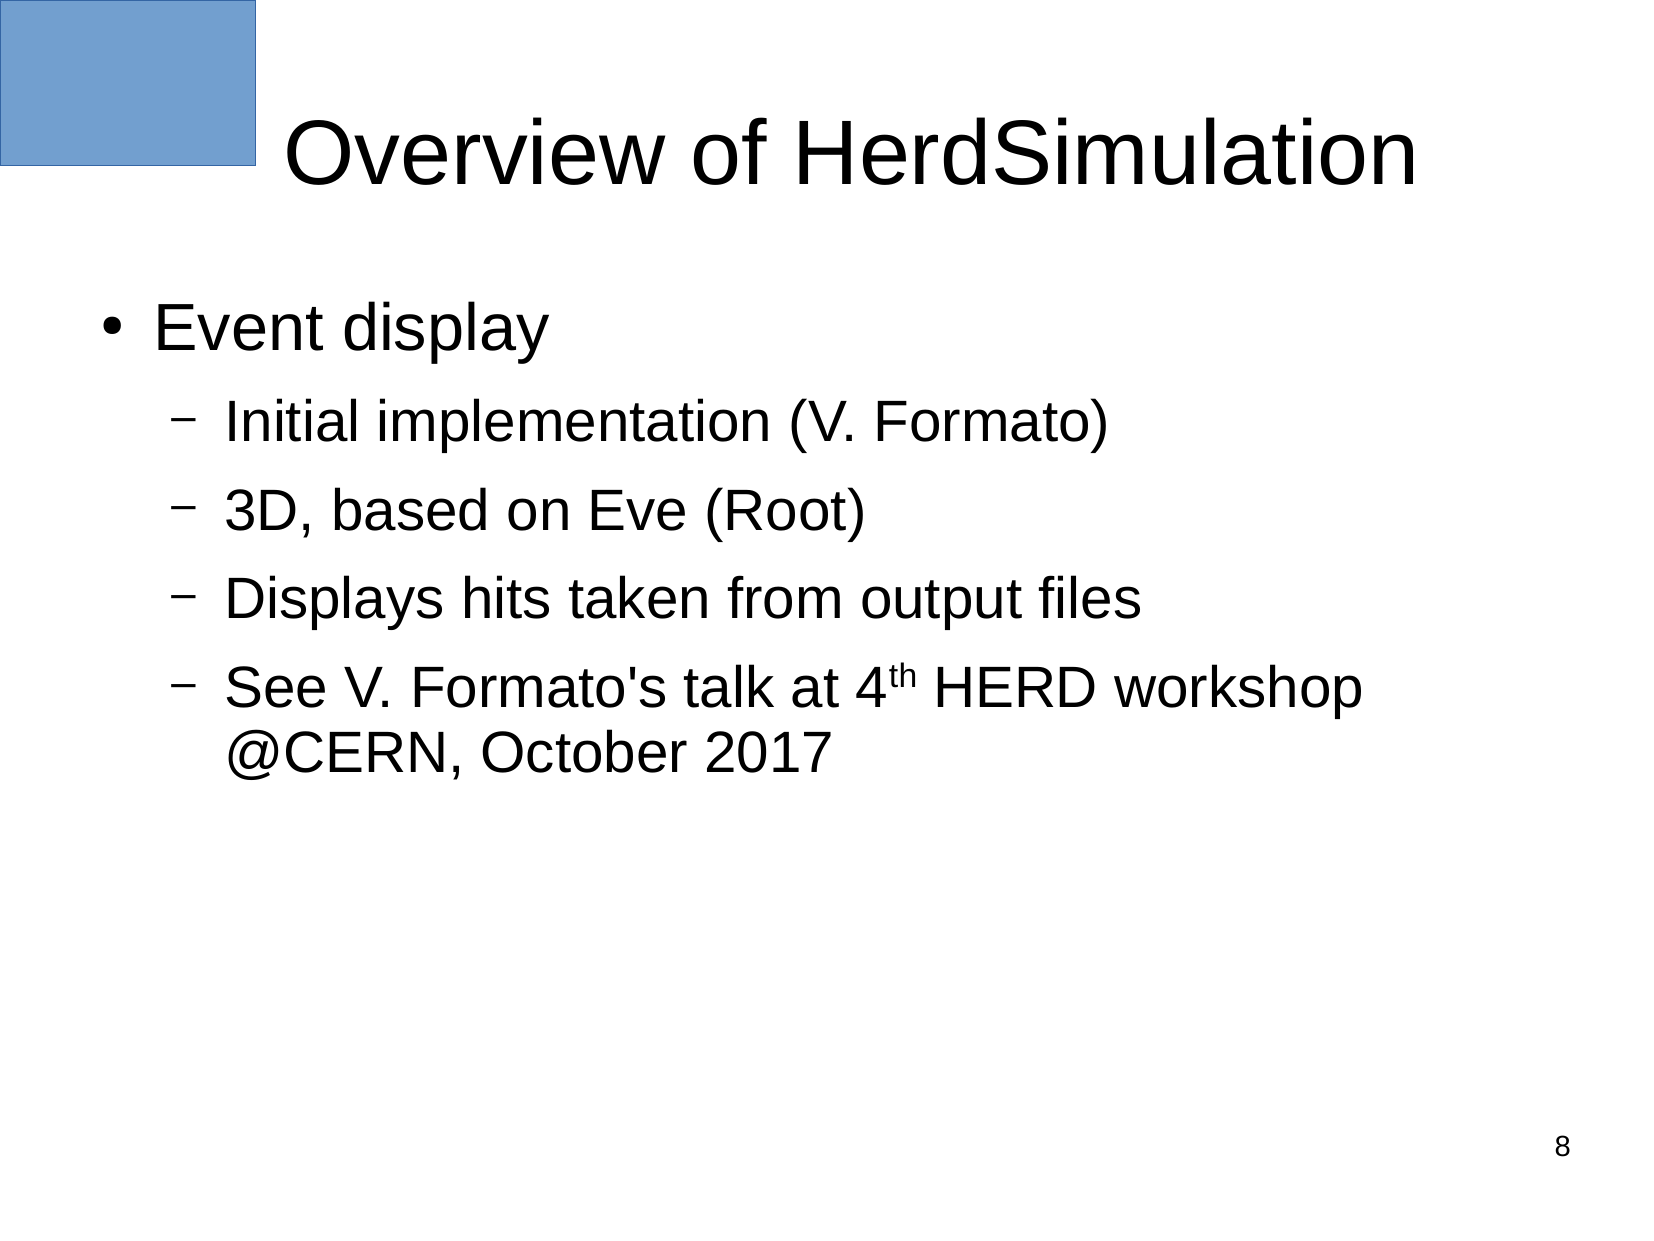

# Overview of HerdSimulation
Event display
Initial implementation (V. Formato)
3D, based on Eve (Root)
Displays hits taken from output files
See V. Formato's talk at 4th HERD workshop @CERN, October 2017
8